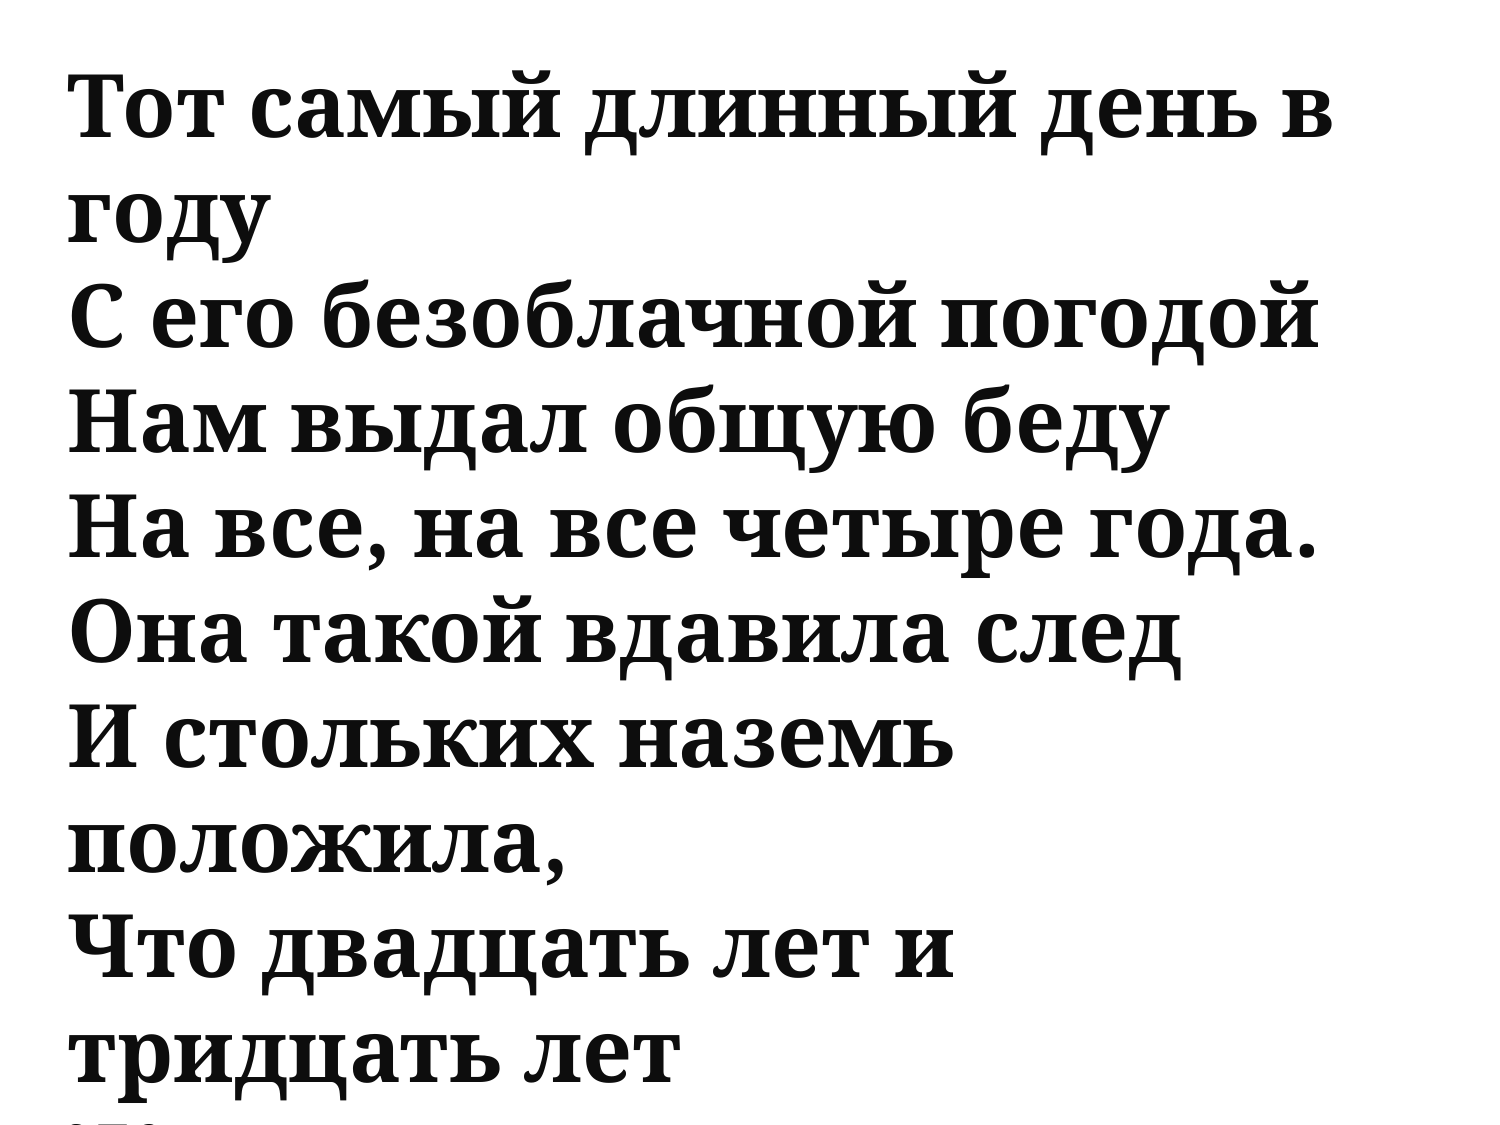

# Тот самый длинный день в году С его безоблачной погодой Нам выдал общую беду На все, на все четыре года. Она такой вдавила след И стольких наземь положила, Что двадцать лет и тридцать лет Живым не верится, что живы. (К. Симонов)